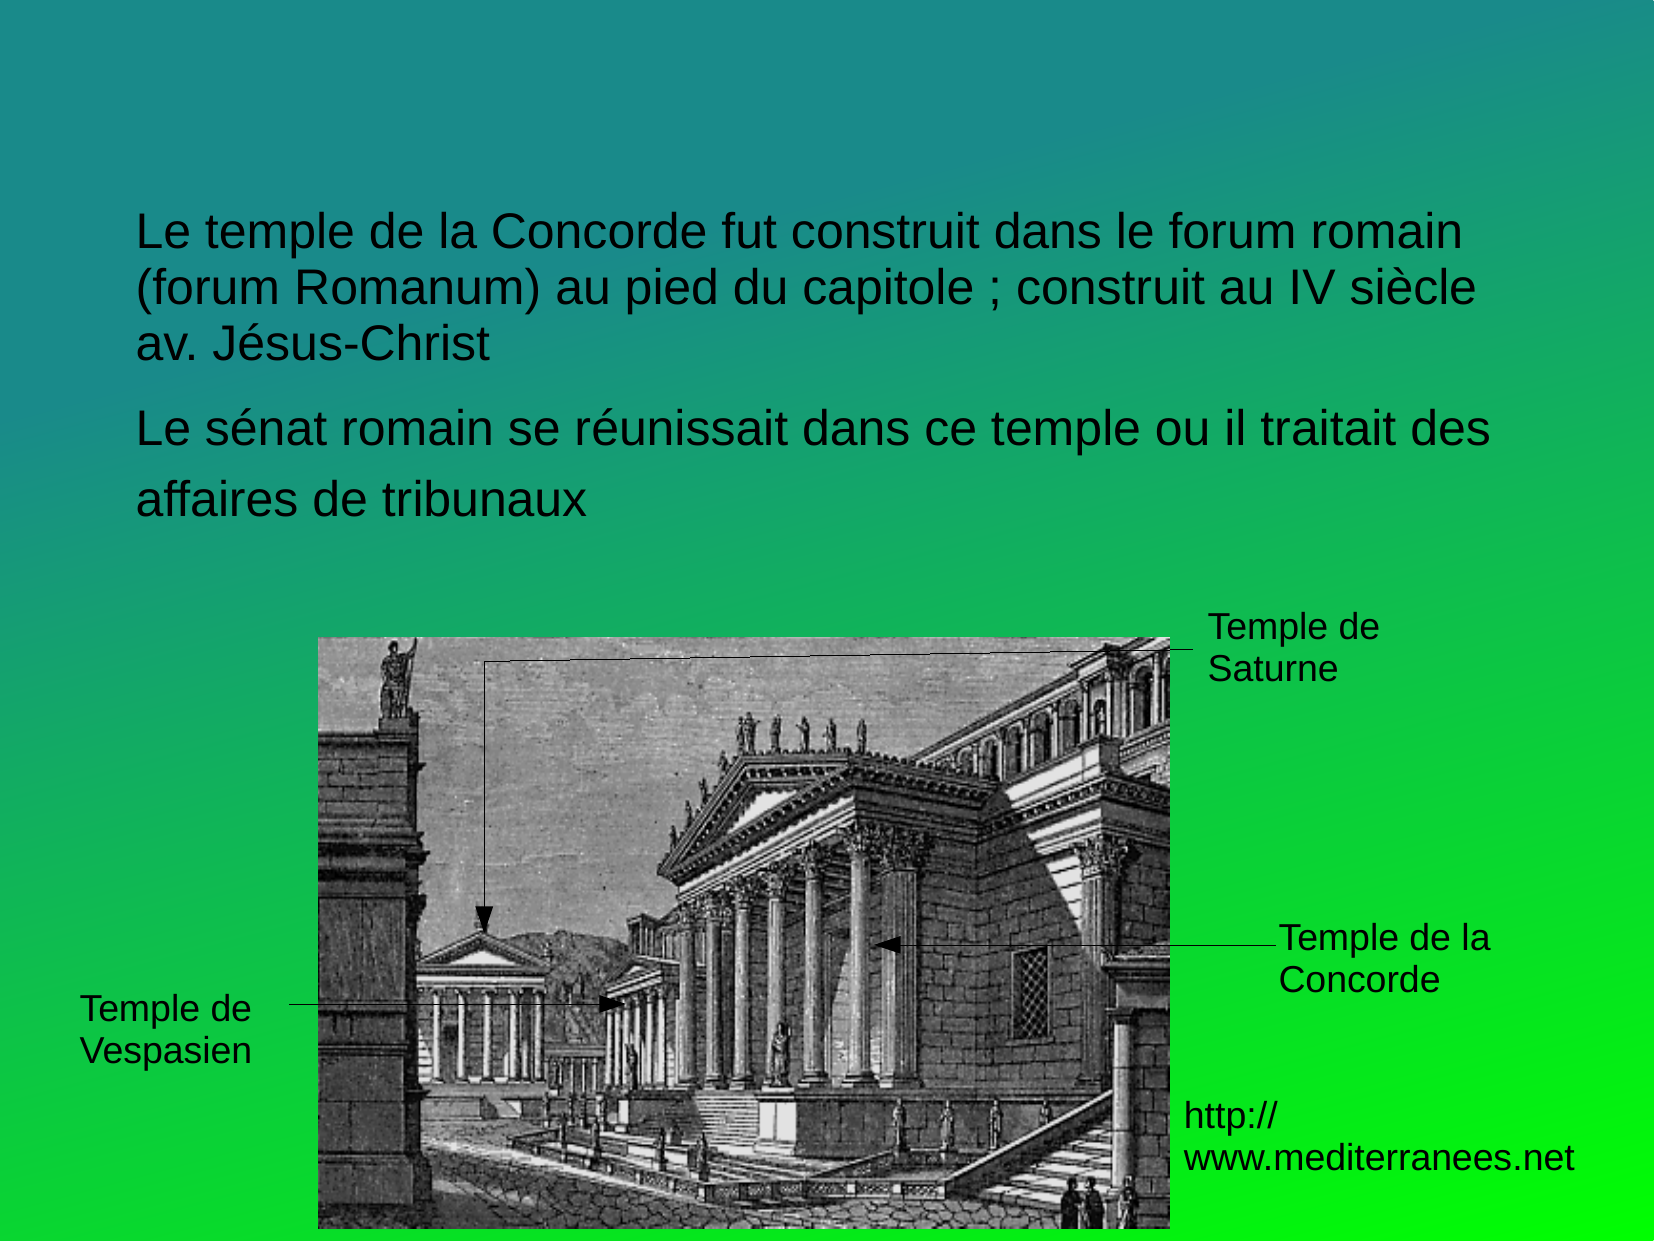

# Le temple de la Concorde fut construit dans le forum romain (forum Romanum) au pied du capitole ; construit au IV siècle av. Jésus-Christ
Le sénat romain se réunissait dans ce temple ou il traitait des affaires de tribunaux
Temple de Saturne
Temple de la Concorde
Temple de Vespasien
http:// www.mediterranees.net